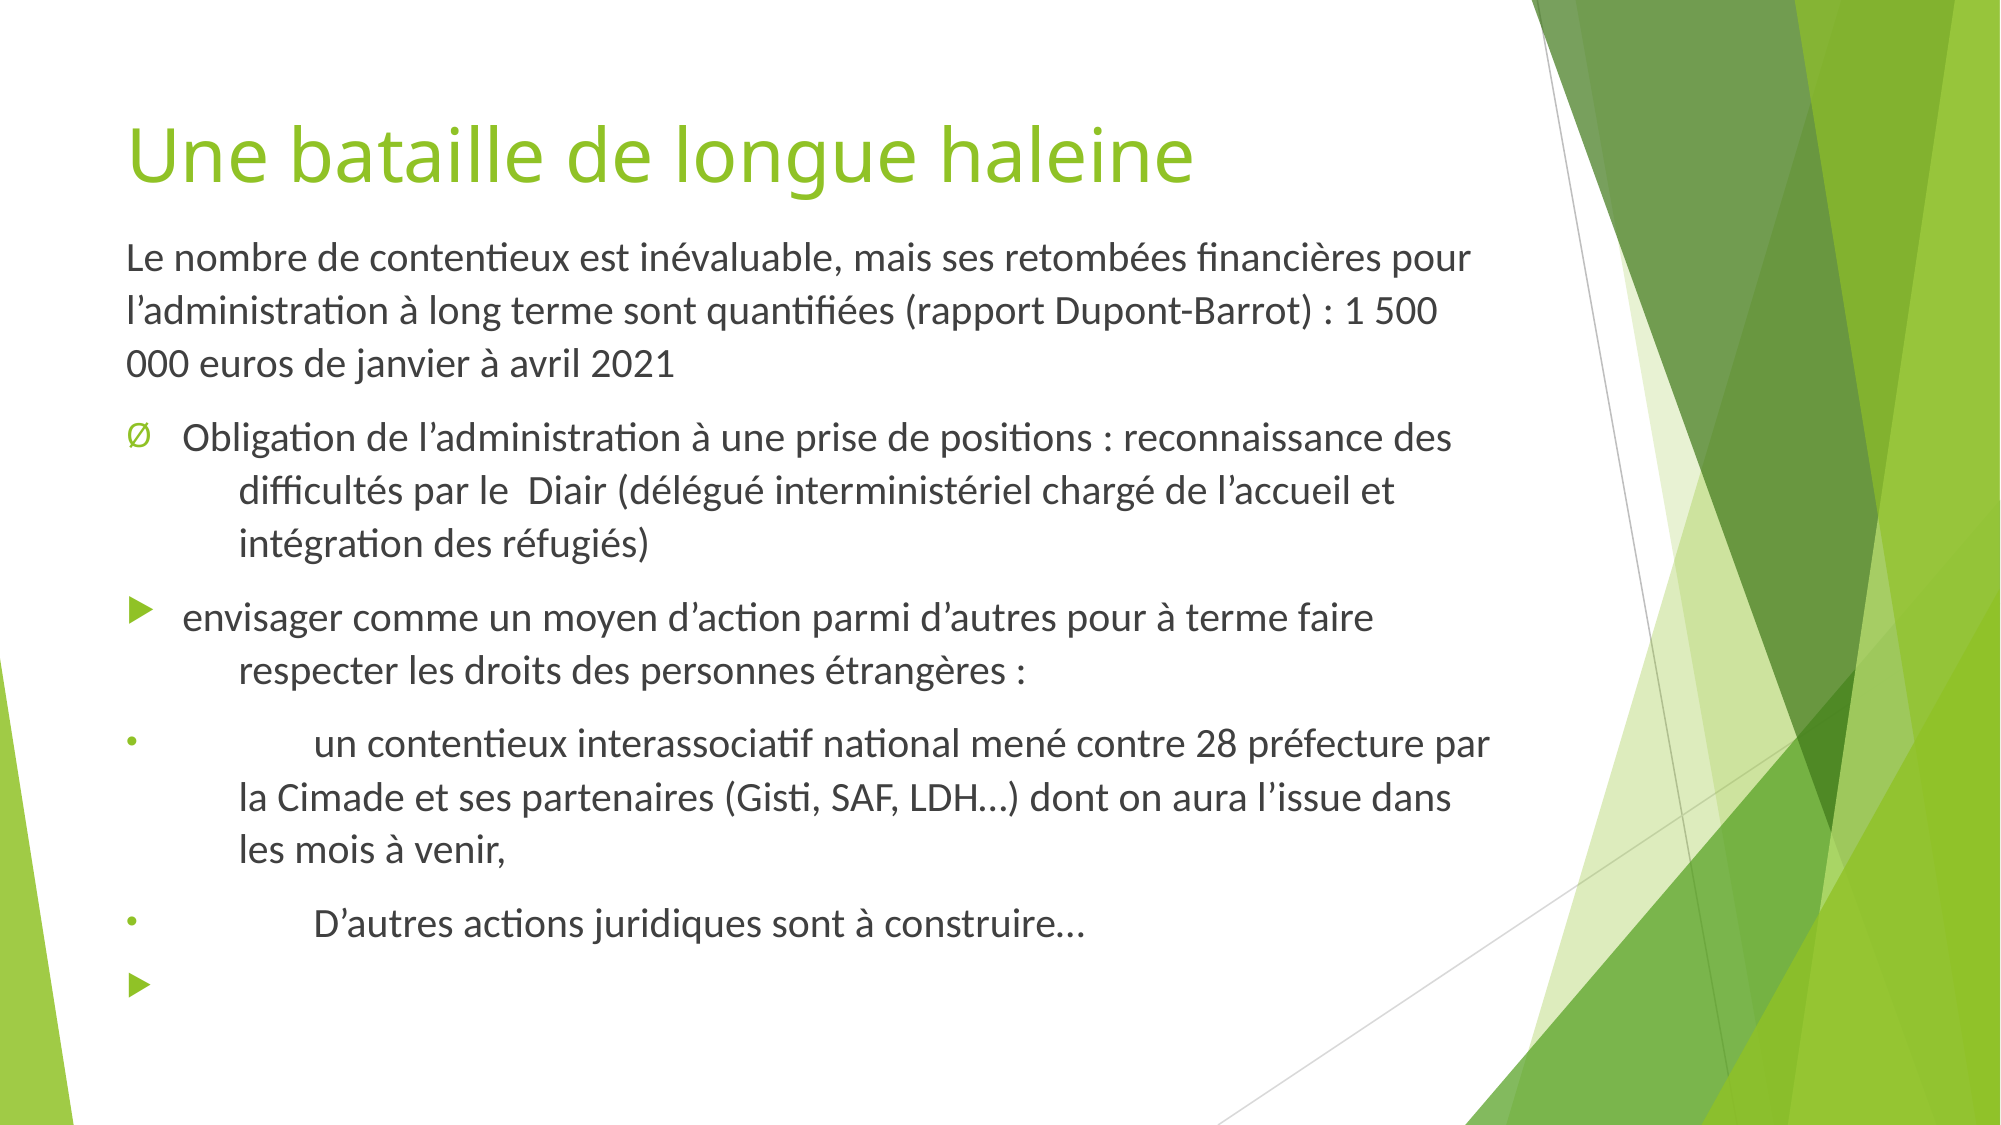

# Une bataille de longue haleine
Le nombre de contentieux est inévaluable, mais ses retombées financières pour l’administration à long terme sont quantifiées (rapport Dupont-Barrot) : 1 500 000 euros de janvier à avril 2021
Obligation de l’administration à une prise de positions : reconnaissance des difficultés par le Diair (délégué interministériel chargé de l’accueil et intégration des réfugiés)
envisager comme un moyen d’action parmi d’autres pour à terme faire respecter les droits des personnes étrangères :
	un contentieux interassociatif national mené contre 28 préfecture par la Cimade et ses partenaires (Gisti, SAF, LDH…) dont on aura l’issue dans les mois à venir,
	D’autres actions juridiques sont à construire…